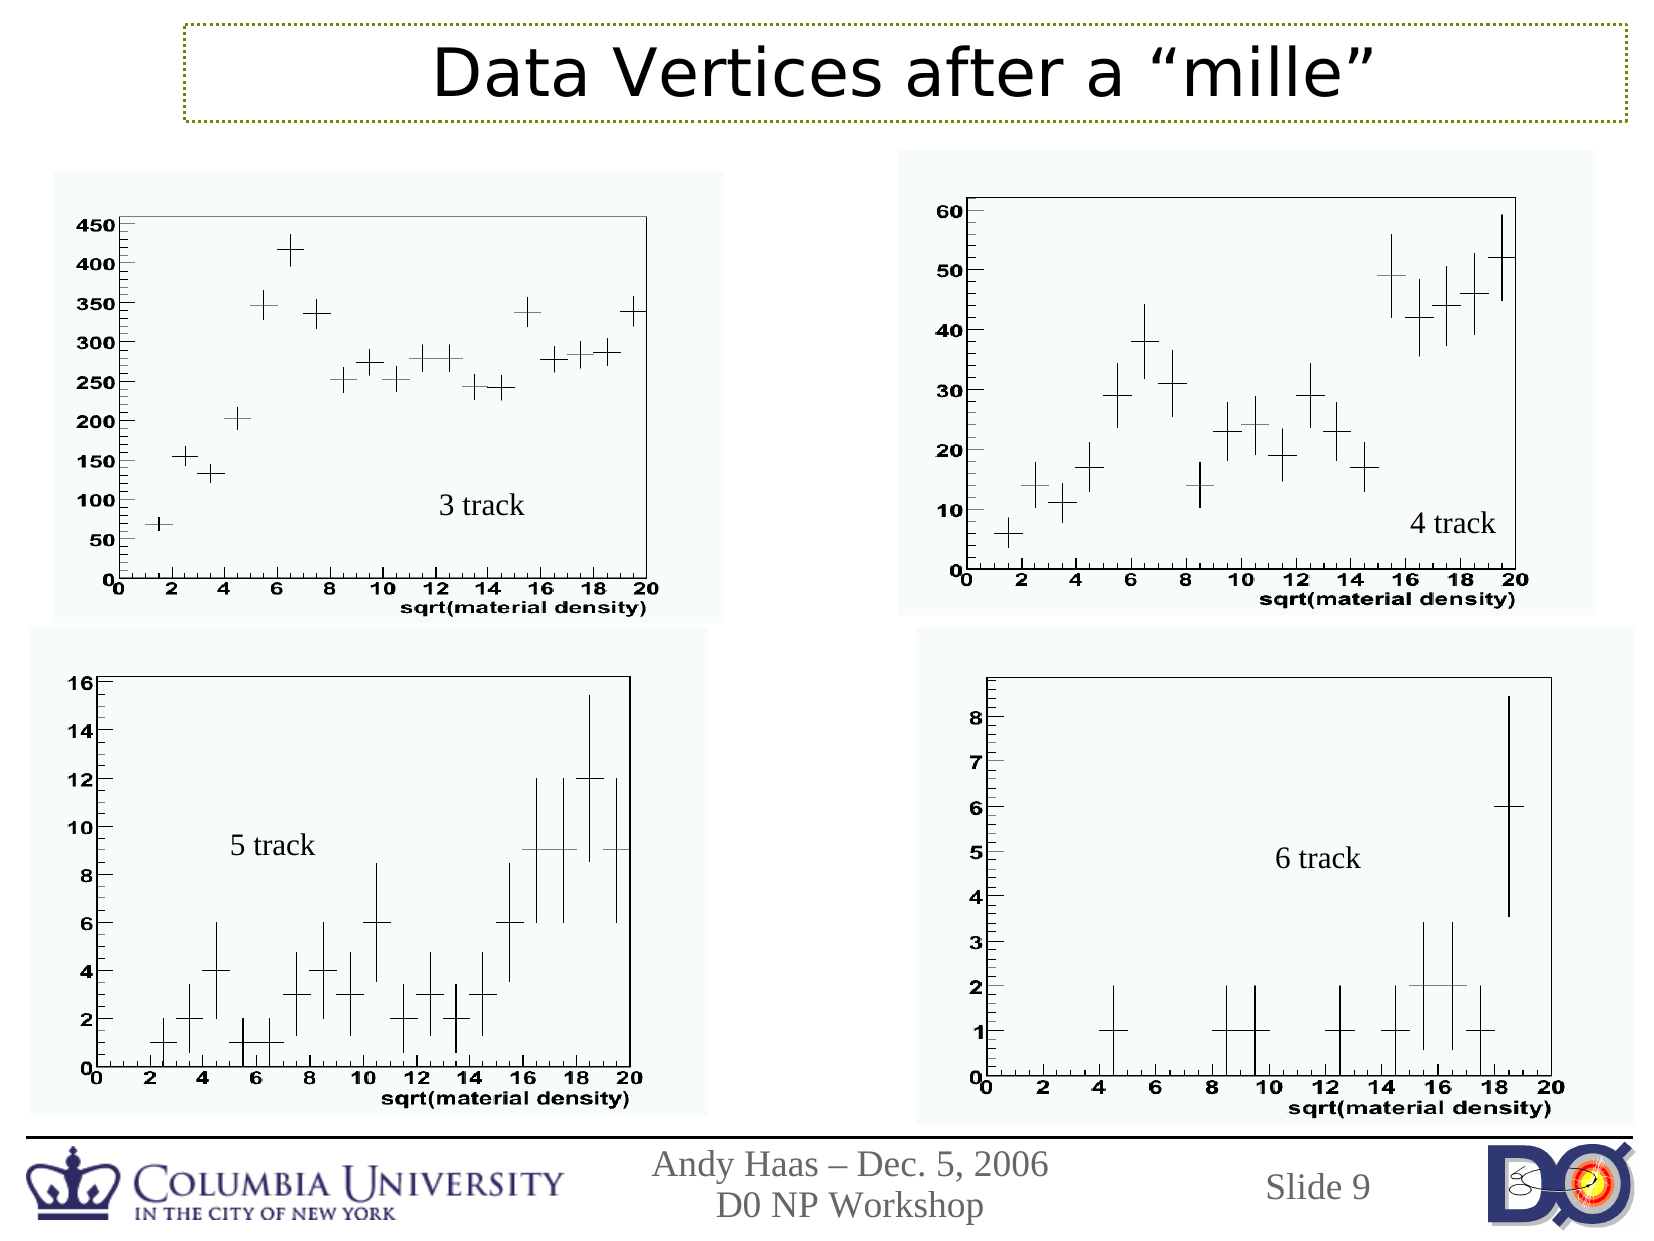

# Data Vertices after a “mille”
3 track
4 track
5 track
6 track